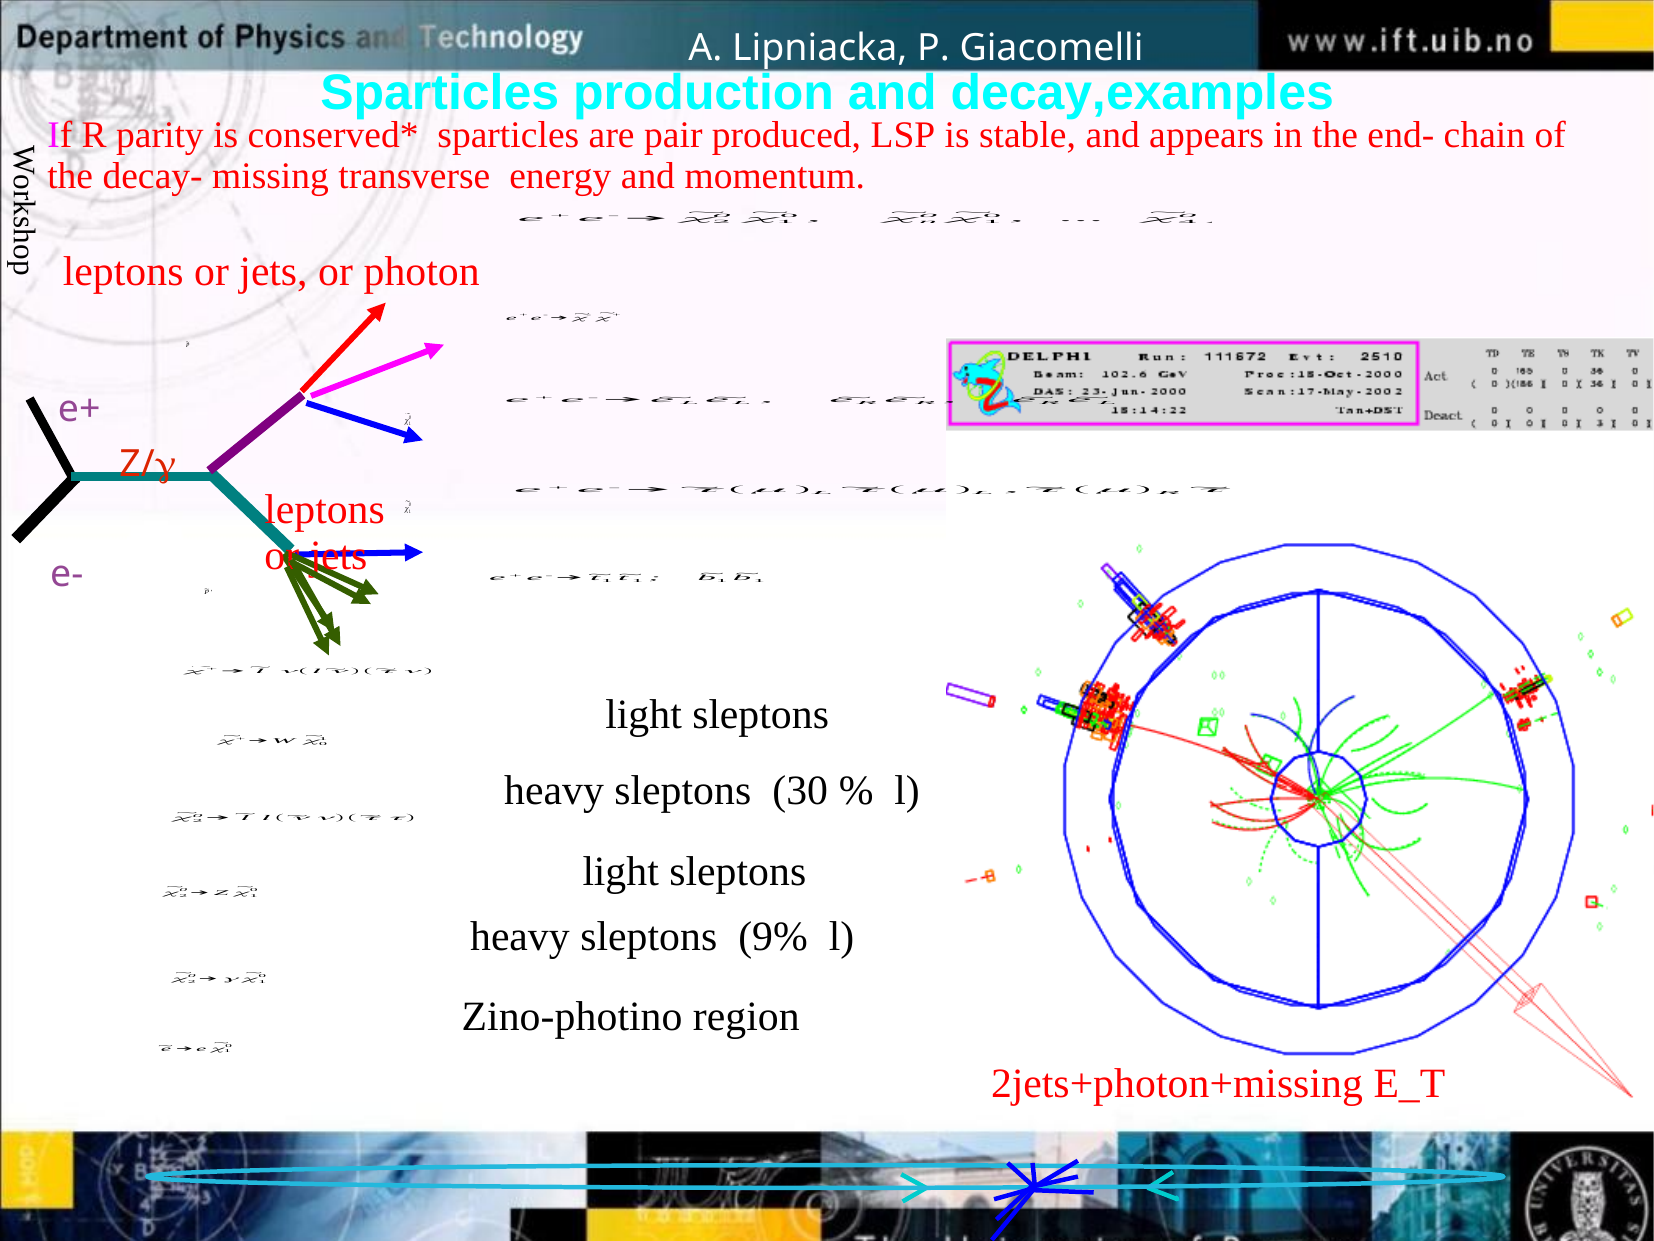

# Sparticles production and decay,examples
If R parity is conserved* sparticles are pair produced, LSP is stable, and appears in the end- chain of
the decay- missing transverse energy and momentum.
leptons or jets, or photon
2jets+photon+missing E_T
e+
Z/
leptons
or jets
e-
light sleptons
heavy sleptons (30 % l)
light sleptons
heavy sleptons (9% l)
Zino-photino region